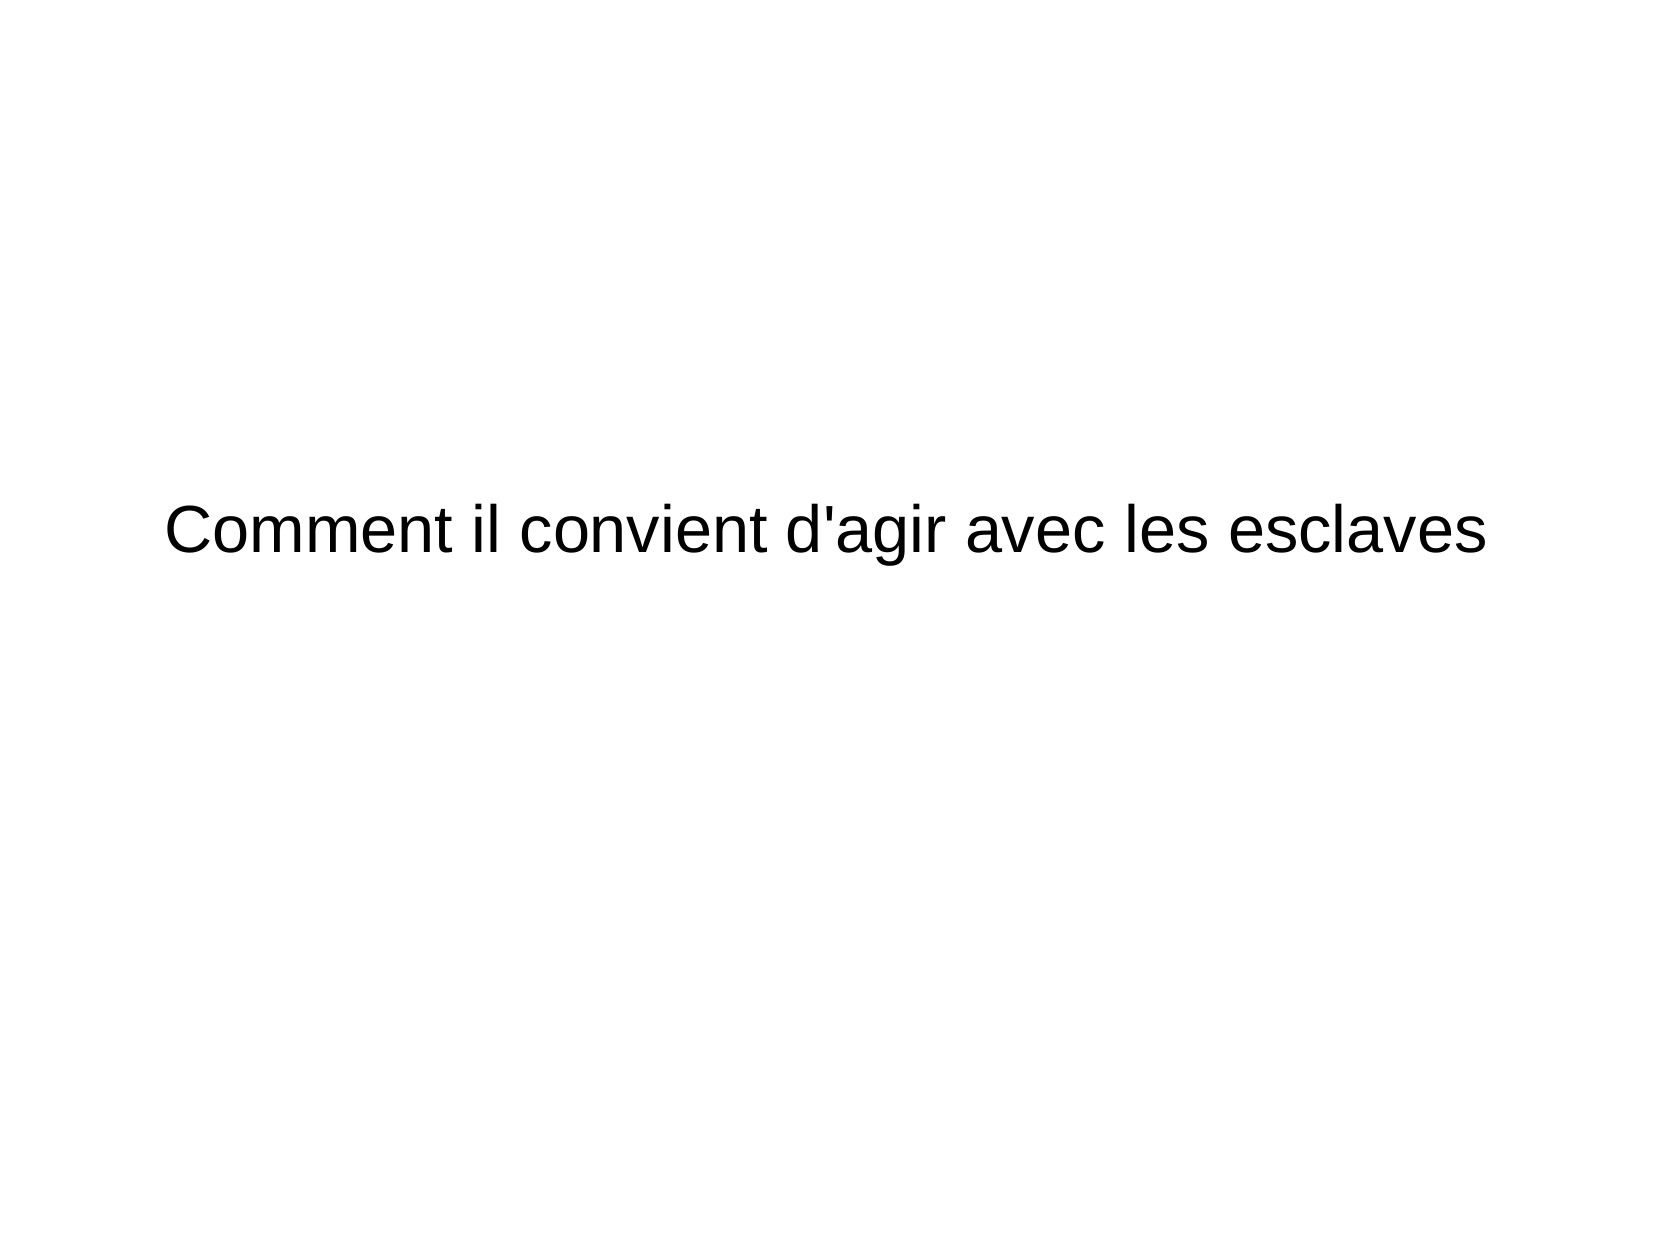

# Comment il convient d'agir avec les esclaves